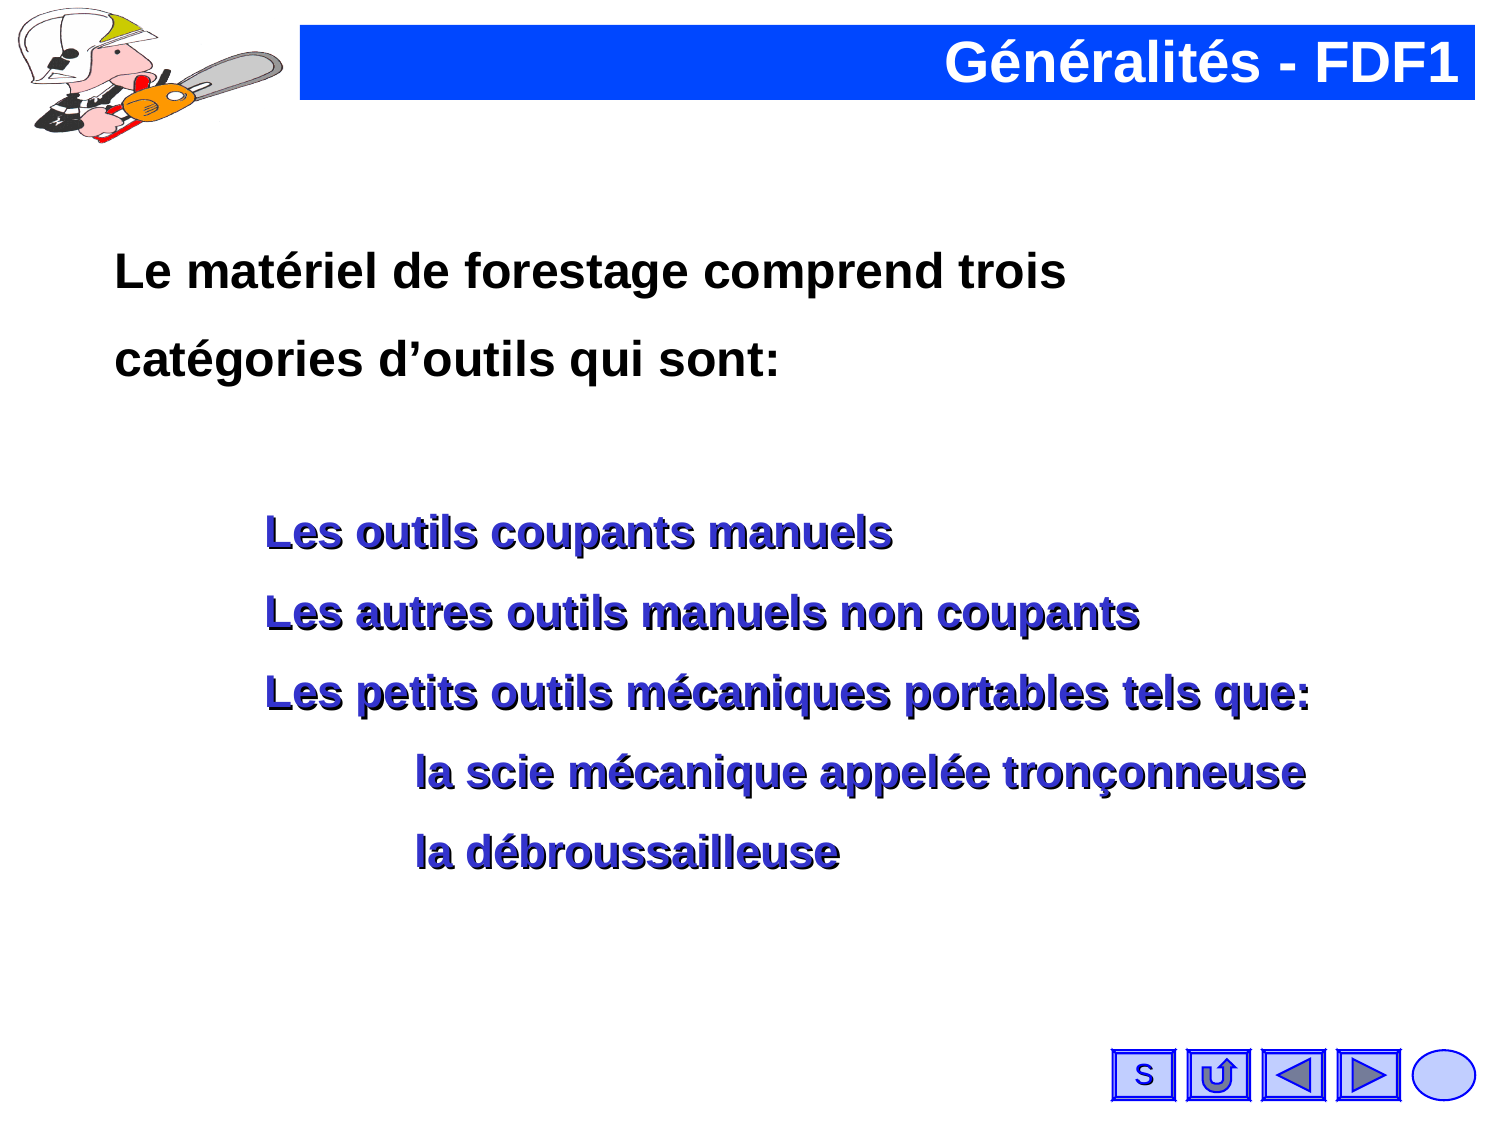

Généralités - FDF1
Le matériel de forestage comprend trois
catégories d’outils qui sont:
	Les outils coupants manuels
	Les autres outils manuels non coupants
	Les petits outils mécaniques portables tels que:
		la scie mécanique appelée tronçonneuse
		la débroussailleuse